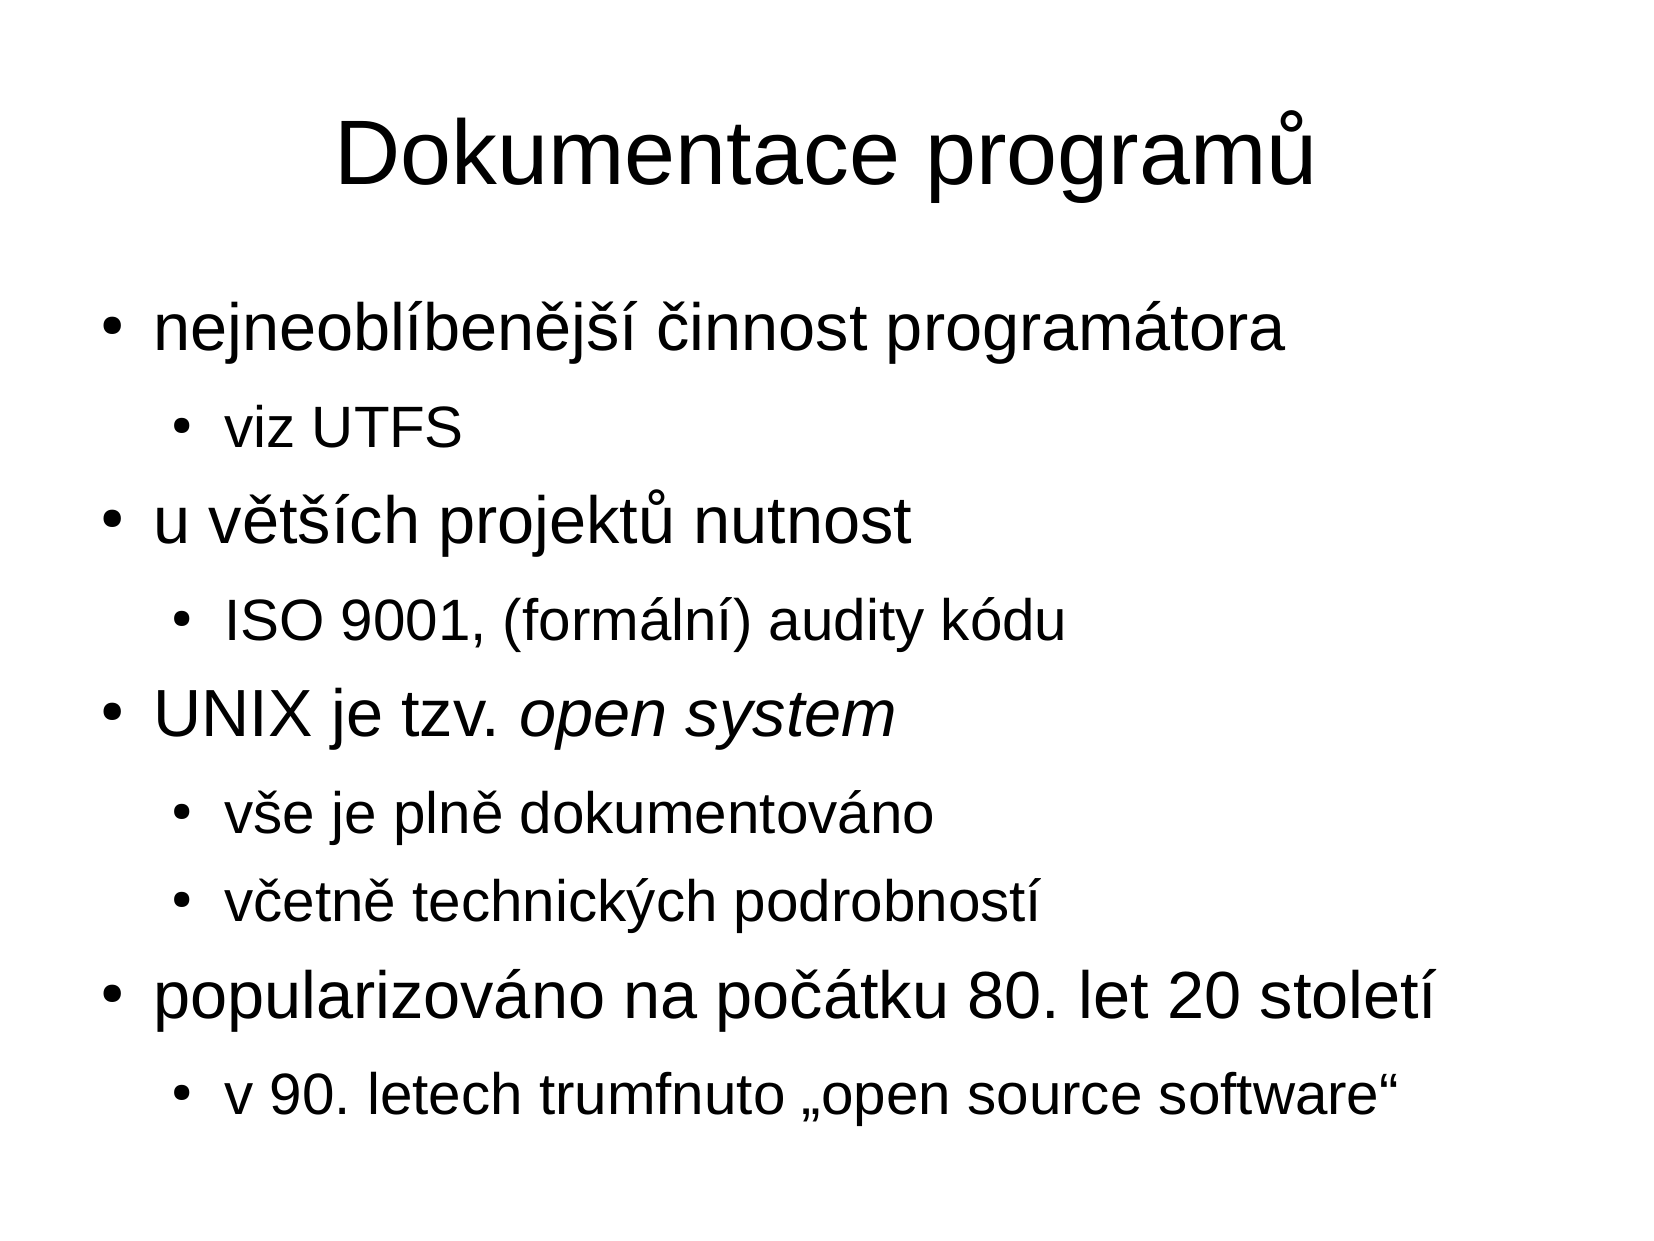

# Dokumentace programů
nejneoblíbenější činnost programátora
viz UTFS
u větších projektů nutnost
ISO 9001, (formální) audity kódu
UNIX je tzv. open system
vše je plně dokumentováno
včetně technických podrobností
popularizováno na počátku 80. let 20 století
v 90. letech trumfnuto „open source software“